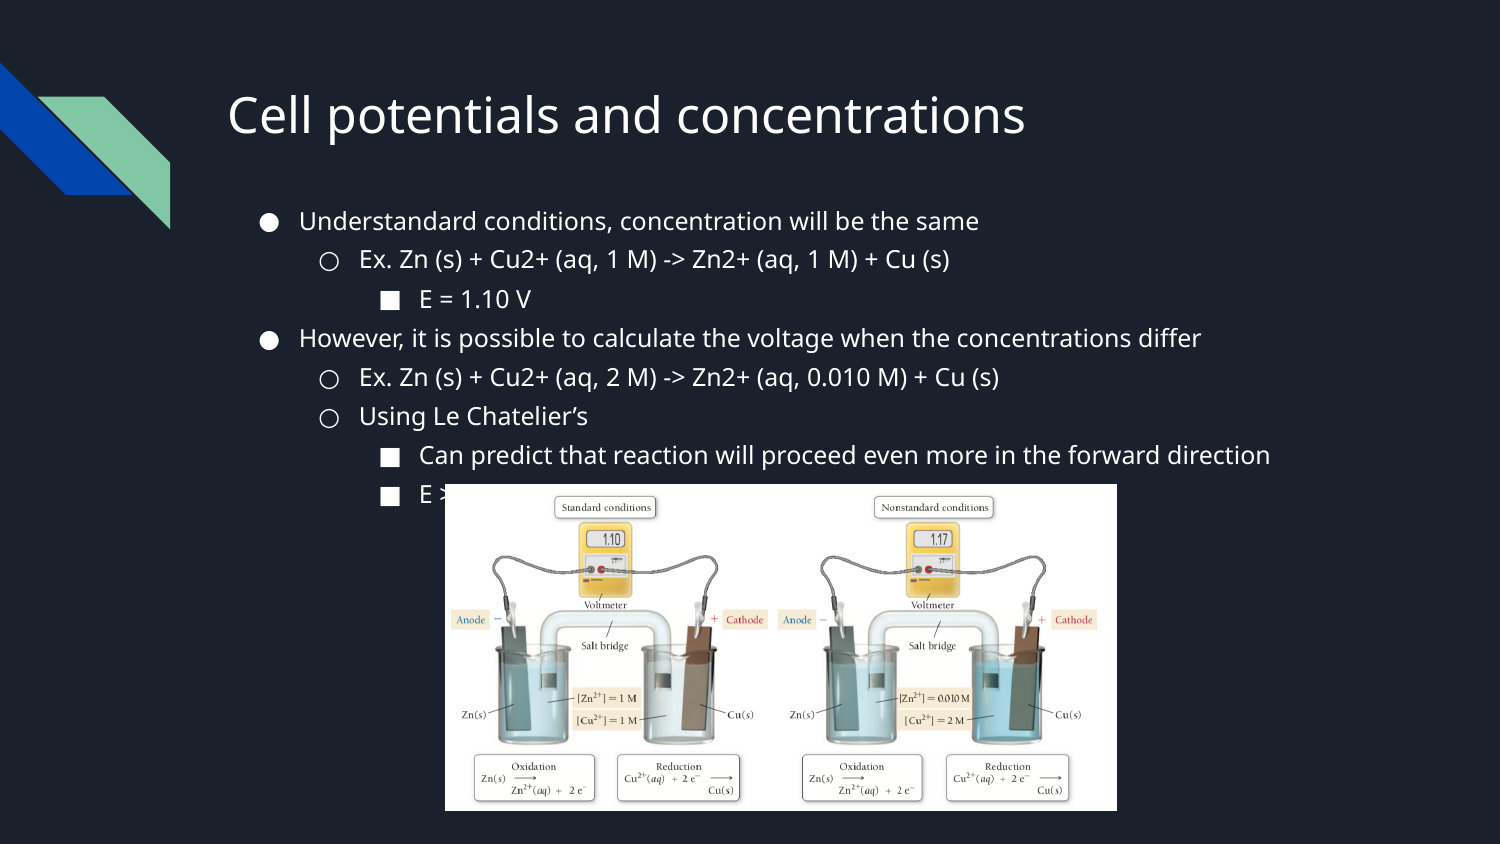

# Cell potentials and concentrations
Understandard conditions, concentration will be the same
Ex. Zn (s) + Cu2+ (aq, 1 M) -> Zn2+ (aq, 1 M) + Cu (s)
E = 1.10 V
However, it is possible to calculate the voltage when the concentrations differ
Ex. Zn (s) + Cu2+ (aq, 2 M) -> Zn2+ (aq, 0.010 M) + Cu (s)
Using Le Chatelier’s
Can predict that reaction will proceed even more in the forward direction
E > 1.10 V